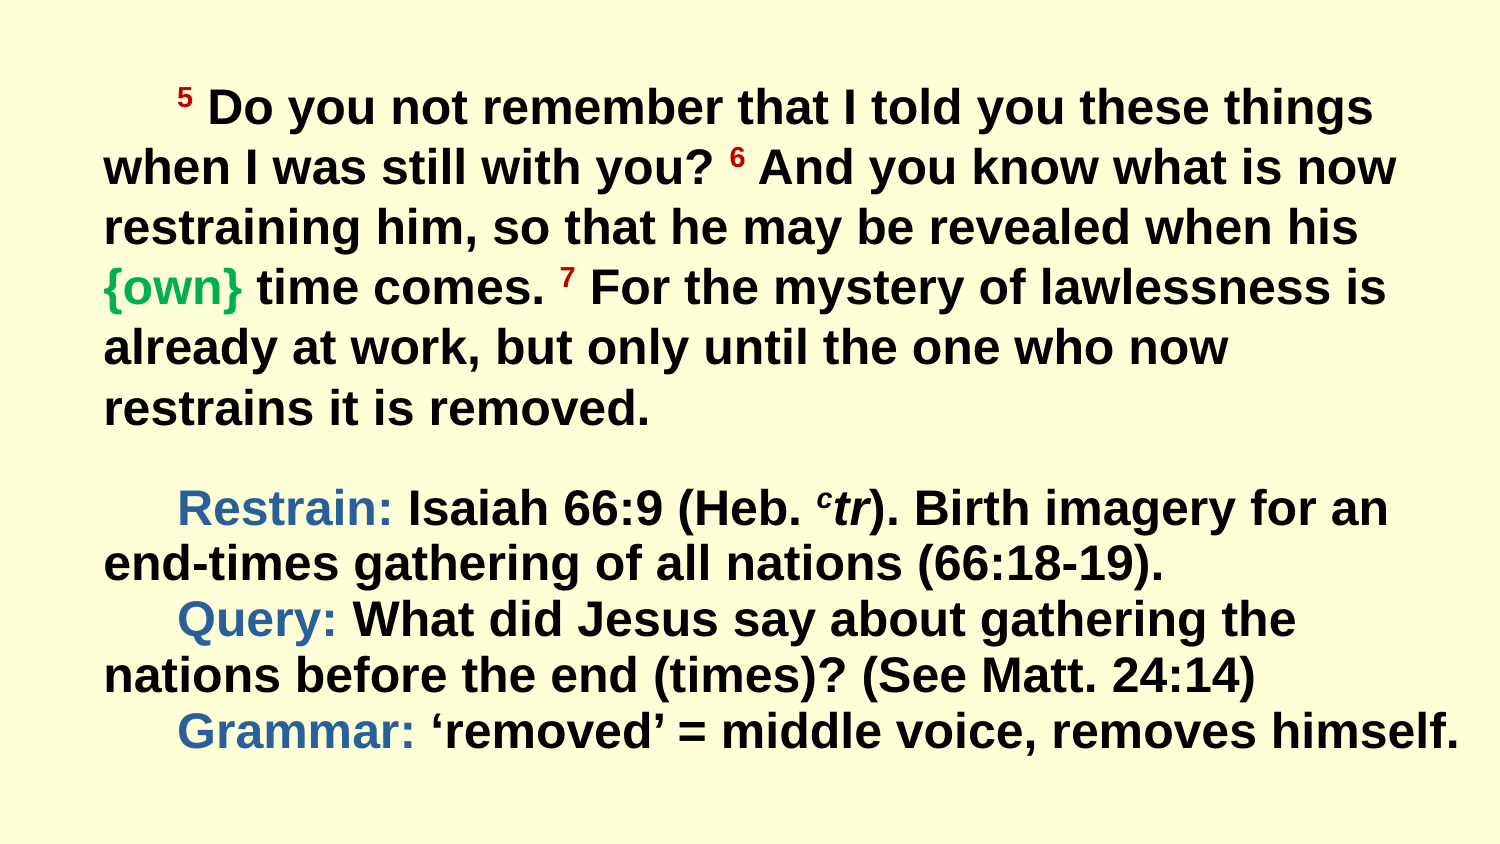

5 Do you not remember that I told you these things when I was still with you? 6 And you know what is now restraining him, so that he may be revealed when his {own} time comes. 7 For the mystery of lawlessness is already at work, but only until the one who now restrains it is removed.
	Restrain: Isaiah 66:9 (Heb. ctr). Birth imagery for an end-times gathering of all nations (66:18-19).
	Query: What did Jesus say about gathering the nations before the end (times)? (See Matt. 24:14)
	Grammar: ‘removed’ = middle voice, removes himself.